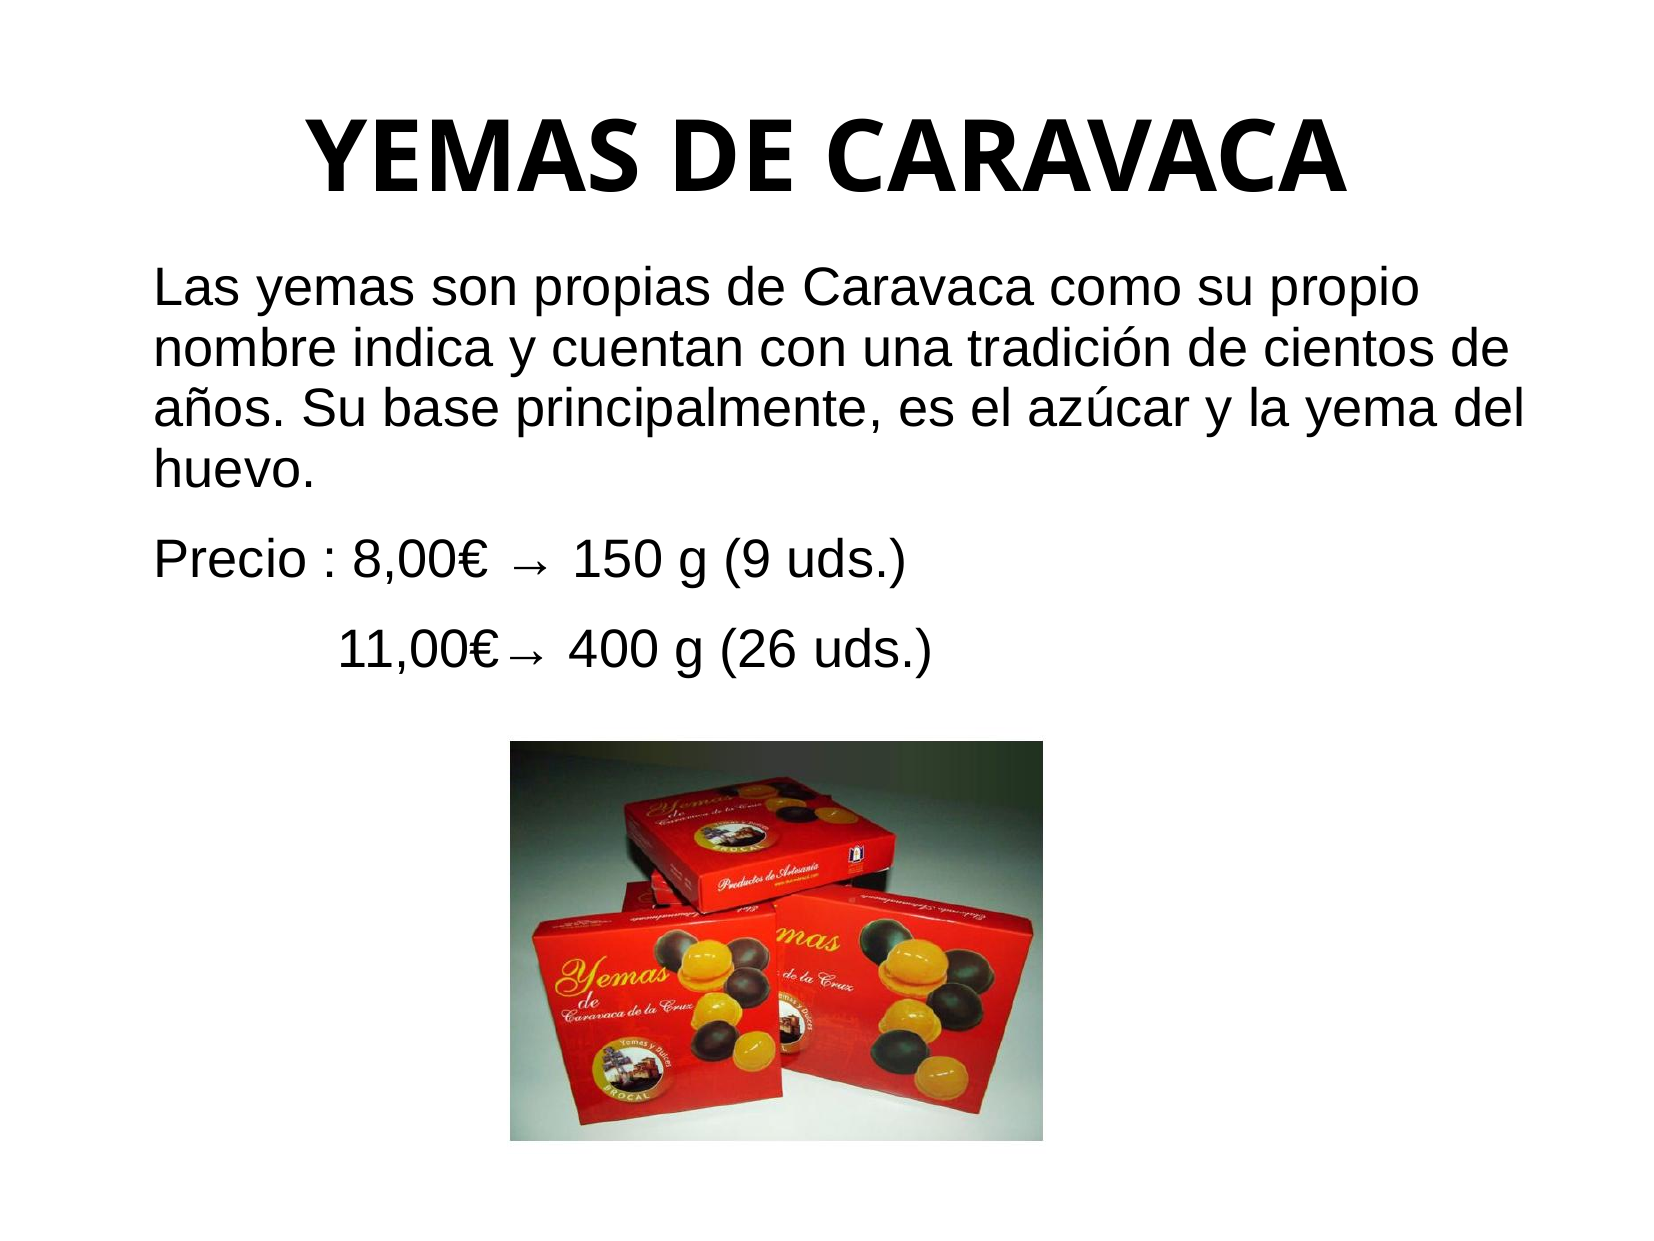

# YEMAS DE CARAVACA
Las yemas son propias de Caravaca como su propio nombre indica y cuentan con una tradición de cientos de años. Su base principalmente, es el azúcar y la yema del huevo.
Precio : 8,00€ → 150 g (9 uds.)
 11,00€→ 400 g (26 uds.)